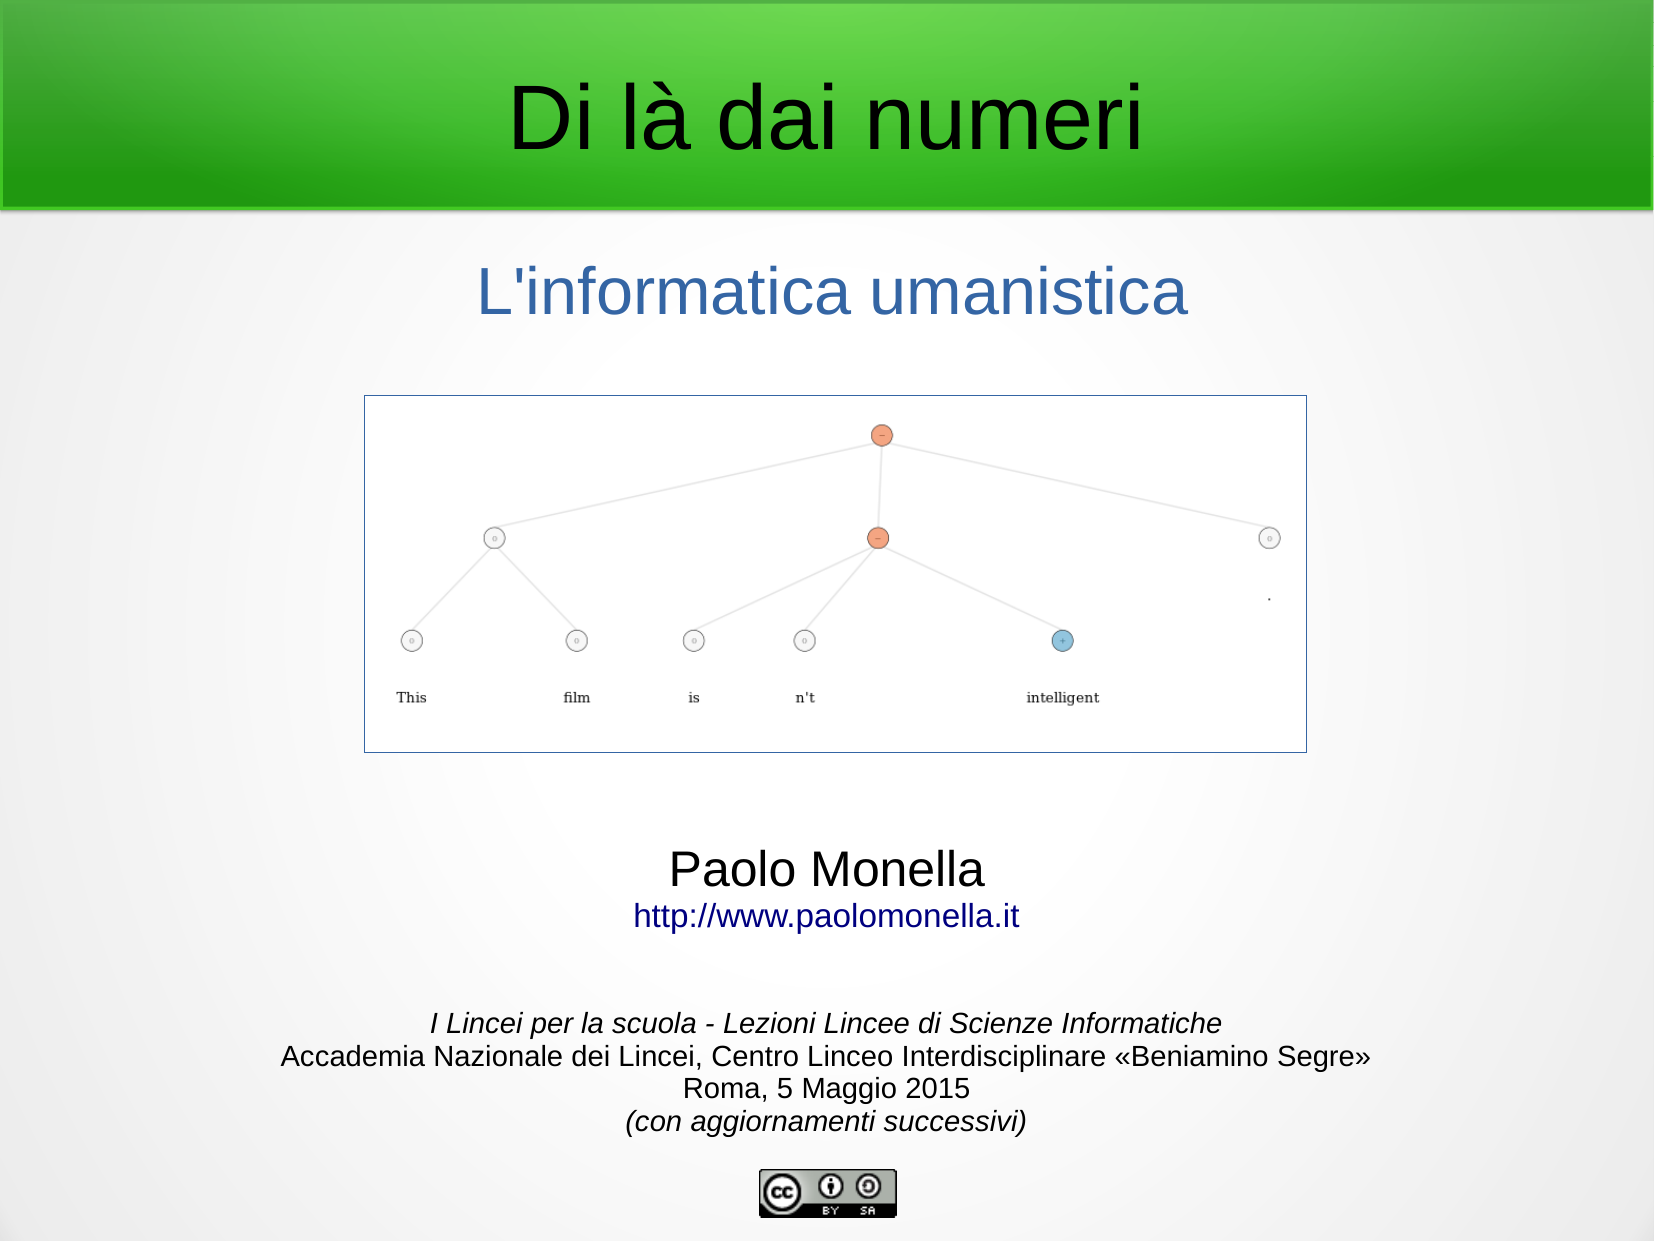

# Di là dai numeri
L'informatica umanistica
Paolo Monella
http://www.paolomonella.it
I Lincei per la scuola - Lezioni Lincee di Scienze Informatiche
Accademia Nazionale dei Lincei, Centro Linceo Interdisciplinare «Beniamino Segre»
Roma, 5 Maggio 2015
(con aggiornamenti successivi)